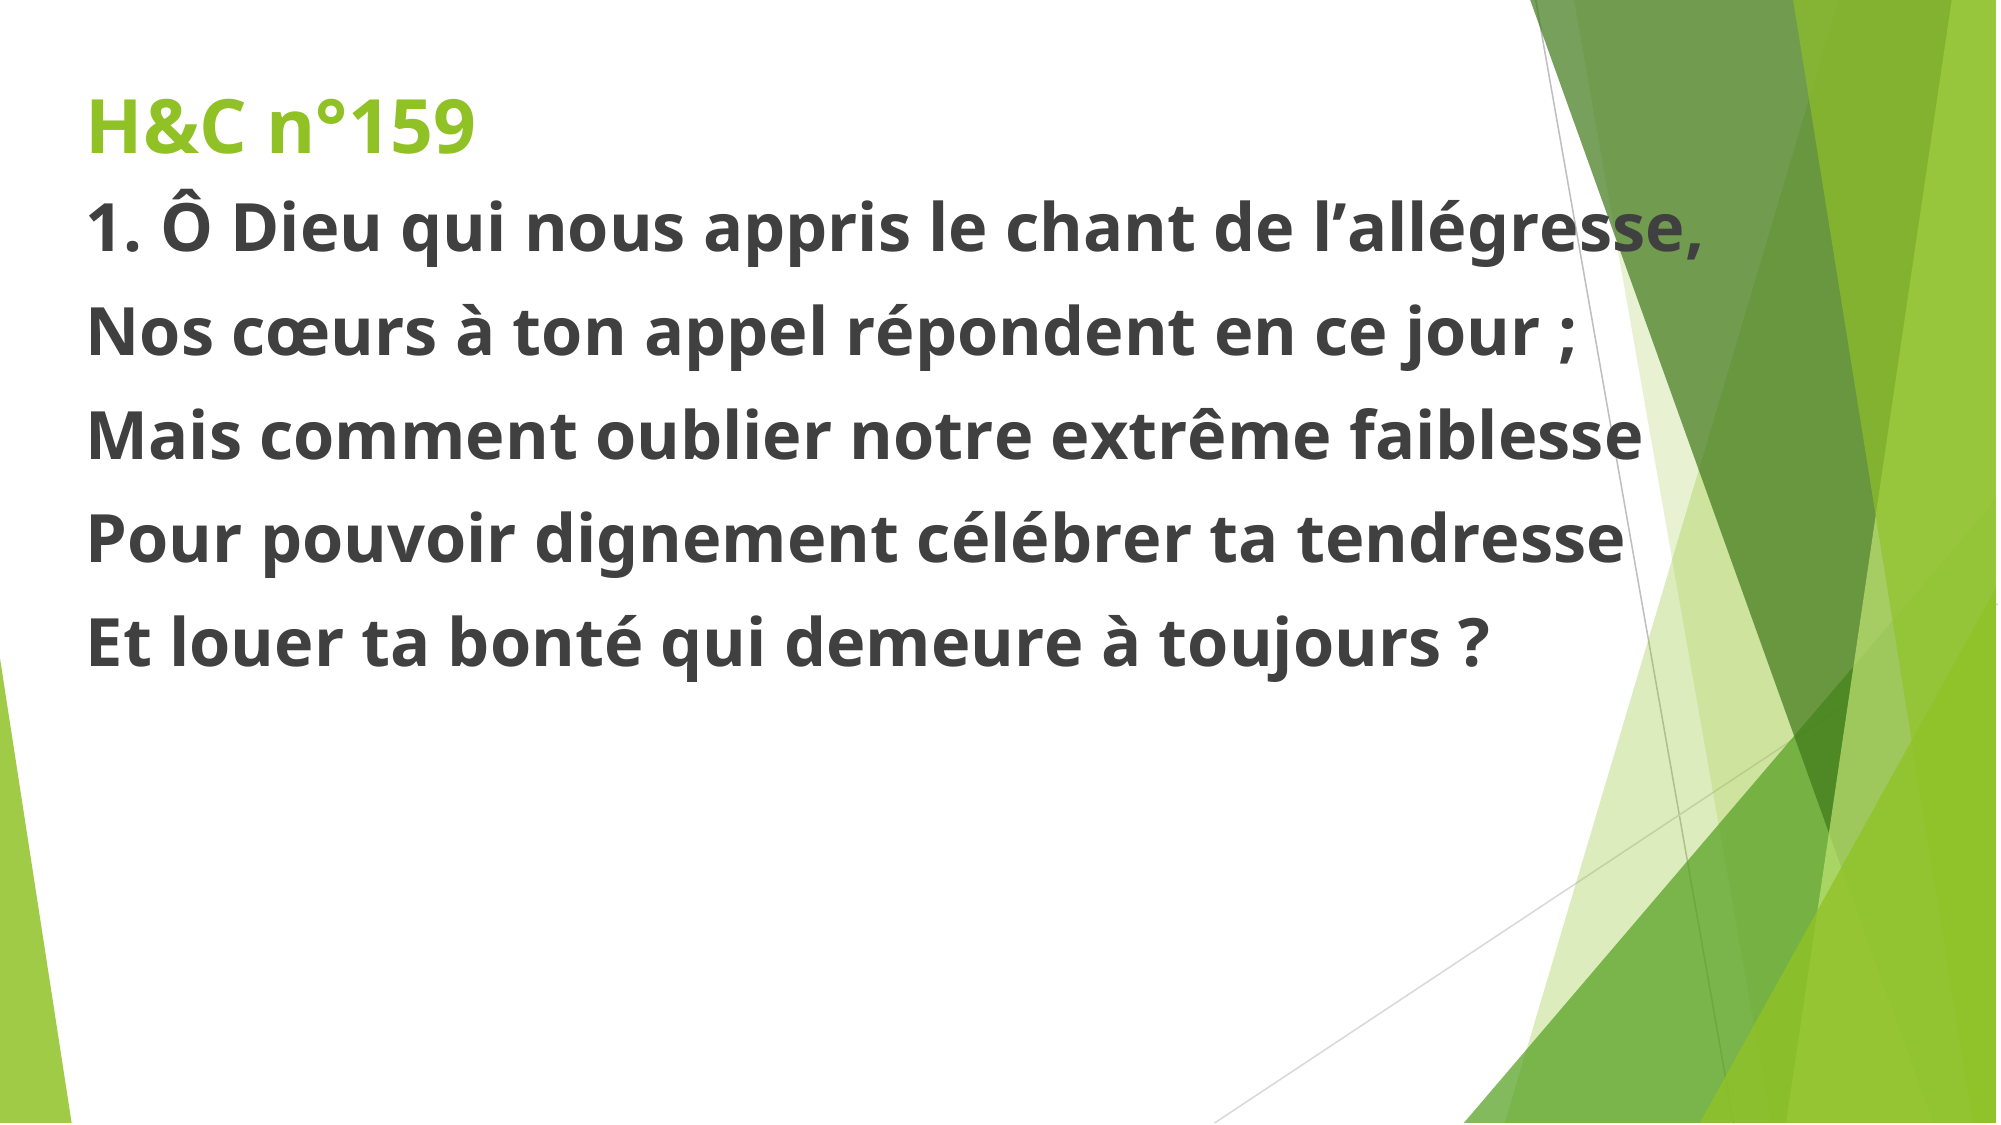

H&C n°159
1. Ô Dieu qui nous appris le chant de l’allégresse,
Nos cœurs à ton appel répondent en ce jour ;
Mais comment oublier notre extrême faiblesse
Pour pouvoir dignement célébrer ta tendresse
Et louer ta bonté qui demeure à toujours ?